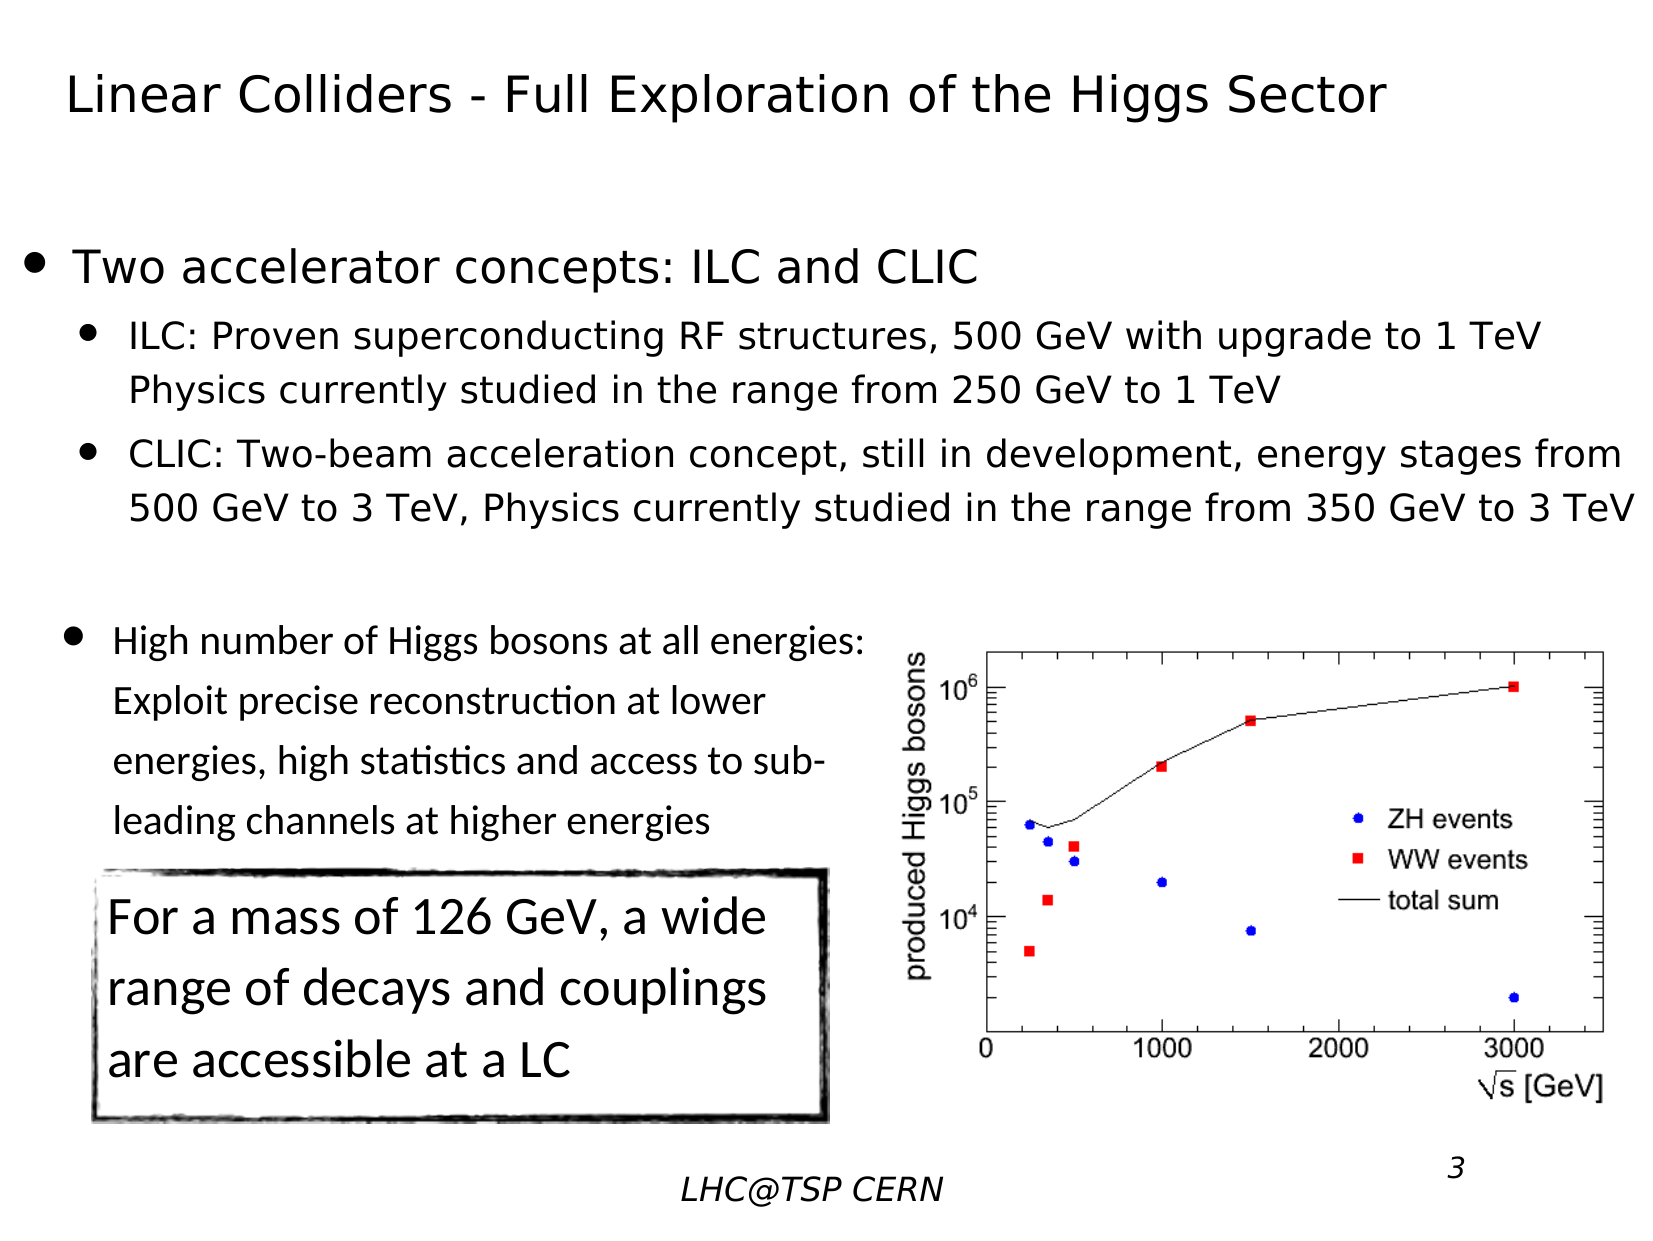

Linear Colliders - Full Exploration of the Higgs Sector
# Two accelerator concepts: ILC and CLIC
ILC: Proven superconducting RF structures, 500 GeV with upgrade to 1 TeV
Physics currently studied in the range from 250 GeV to 1 TeV
CLIC: Two-beam acceleration concept, still in development, energy stages from 500 GeV to 3 TeV, Physics currently studied in the range from 350 GeV to 3 TeV
High number of Higgs bosons at all energies:
Exploit precise reconstruction at lower energies, high statistics and access to sub-leading channels at higher energies
For a mass of 126 GeV, a wide range of decays and couplings are accessible at a LC
LHC@TSP CERN